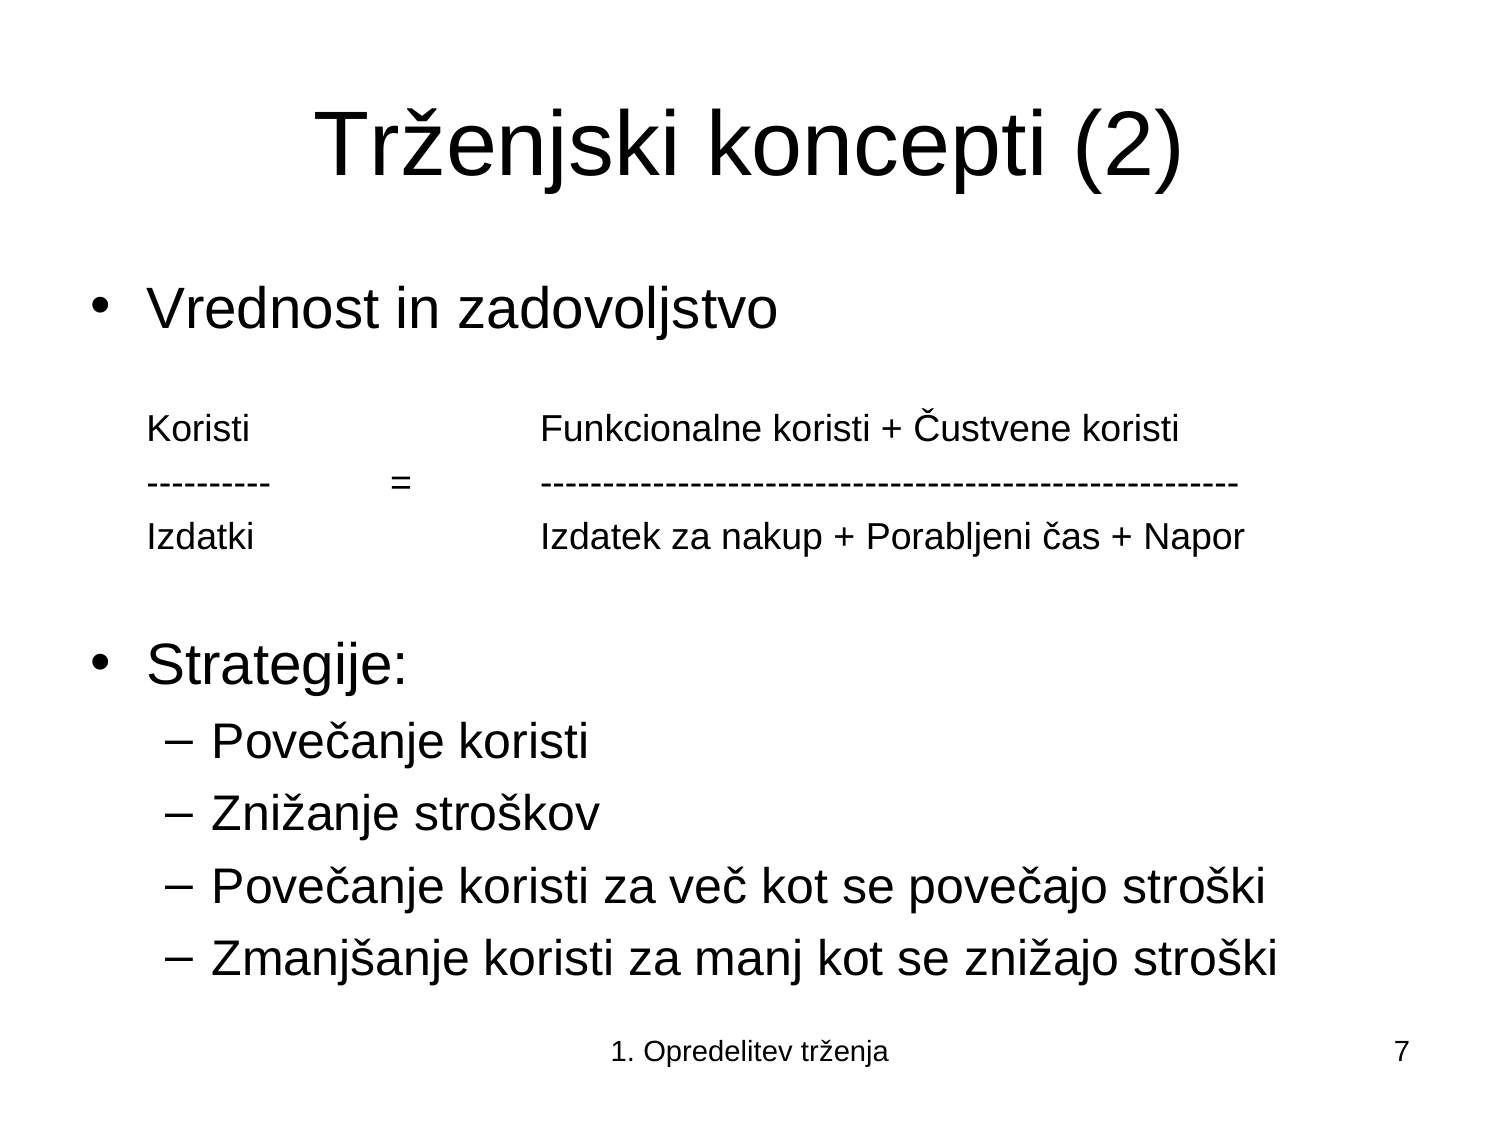

# Trženjski koncepti (2)
Vrednost in zadovoljstvo
	Koristi		Funkcionalne koristi + Čustvene koristi
	----------	=	--------------------------------------------------------
	Izdatki		Izdatek za nakup + Porabljeni čas + Napor
Strategije:
Povečanje koristi
Znižanje stroškov
Povečanje koristi za več kot se povečajo stroški
Zmanjšanje koristi za manj kot se znižajo stroški
1. Opredelitev trženja